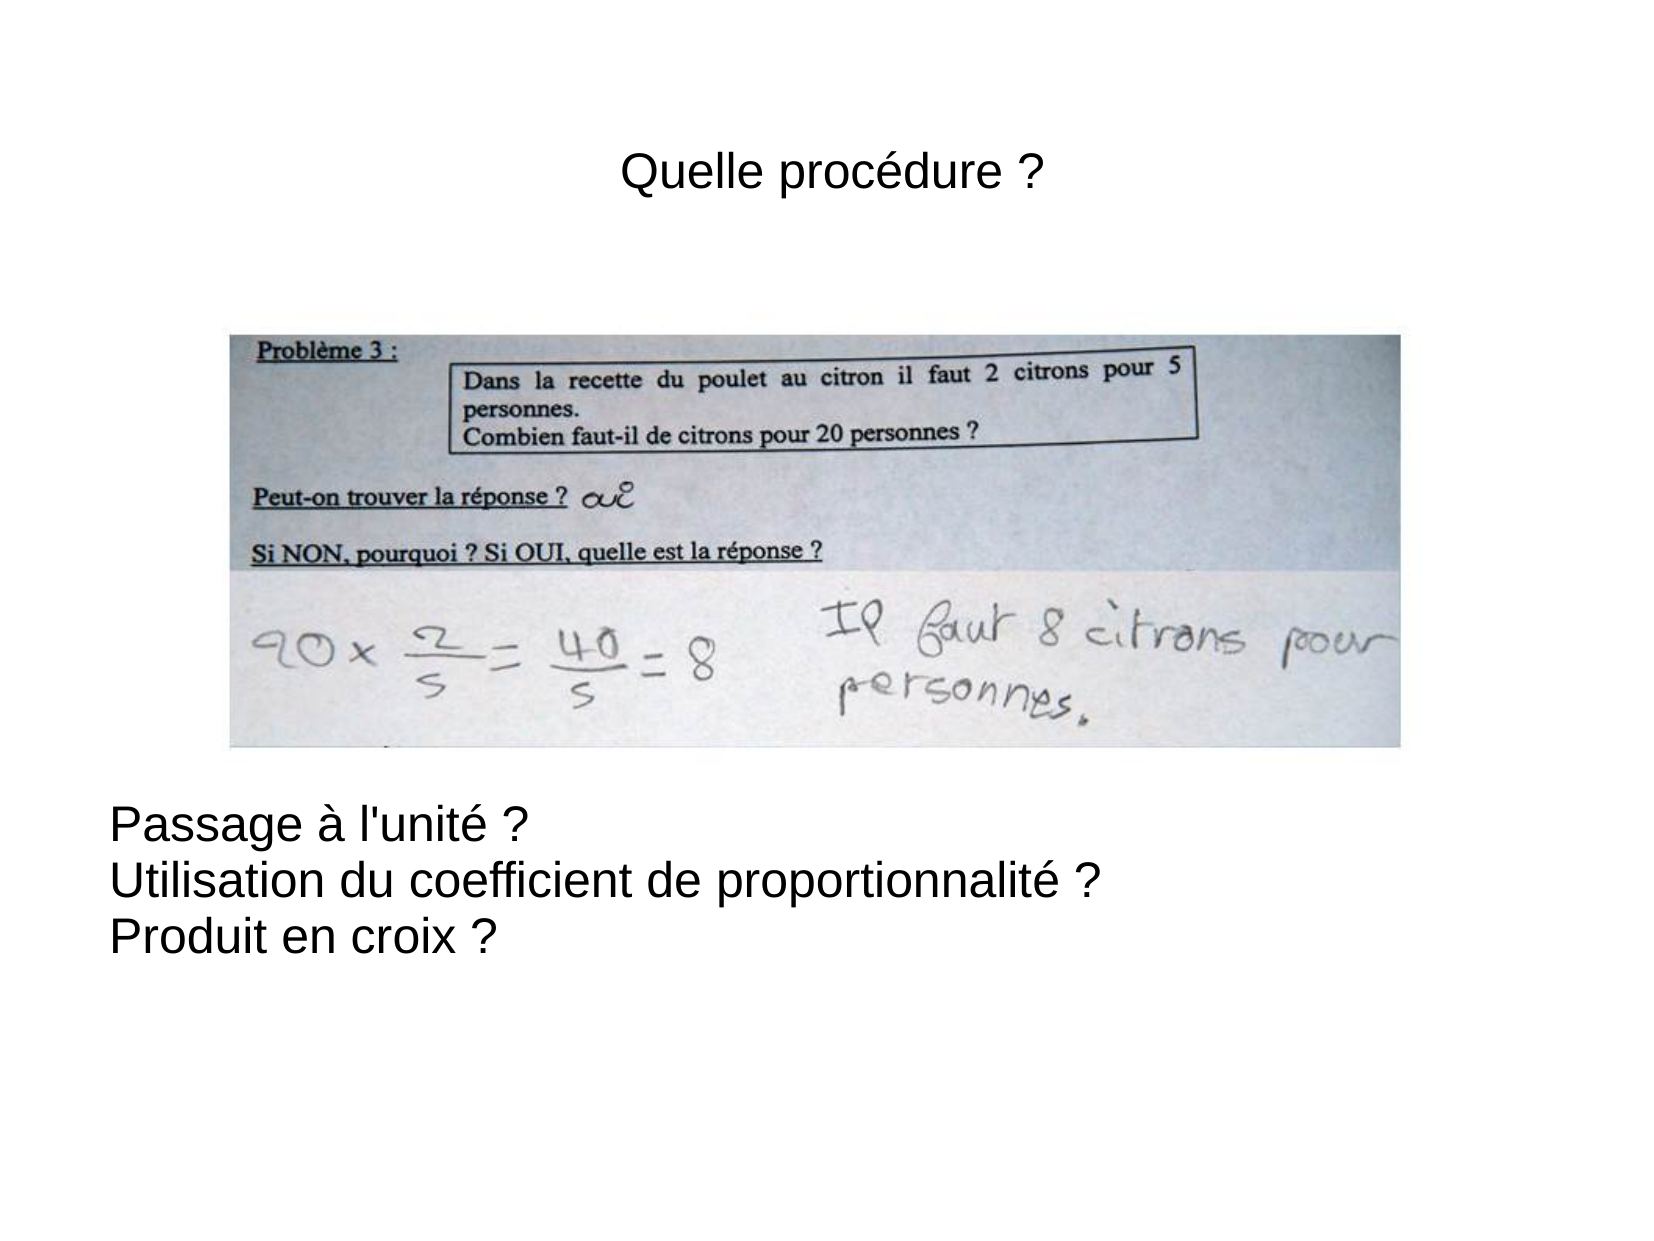

Quelle procédure ?
Passage à l'unité ?
Utilisation du coefficient de proportionnalité ?
Produit en croix ?